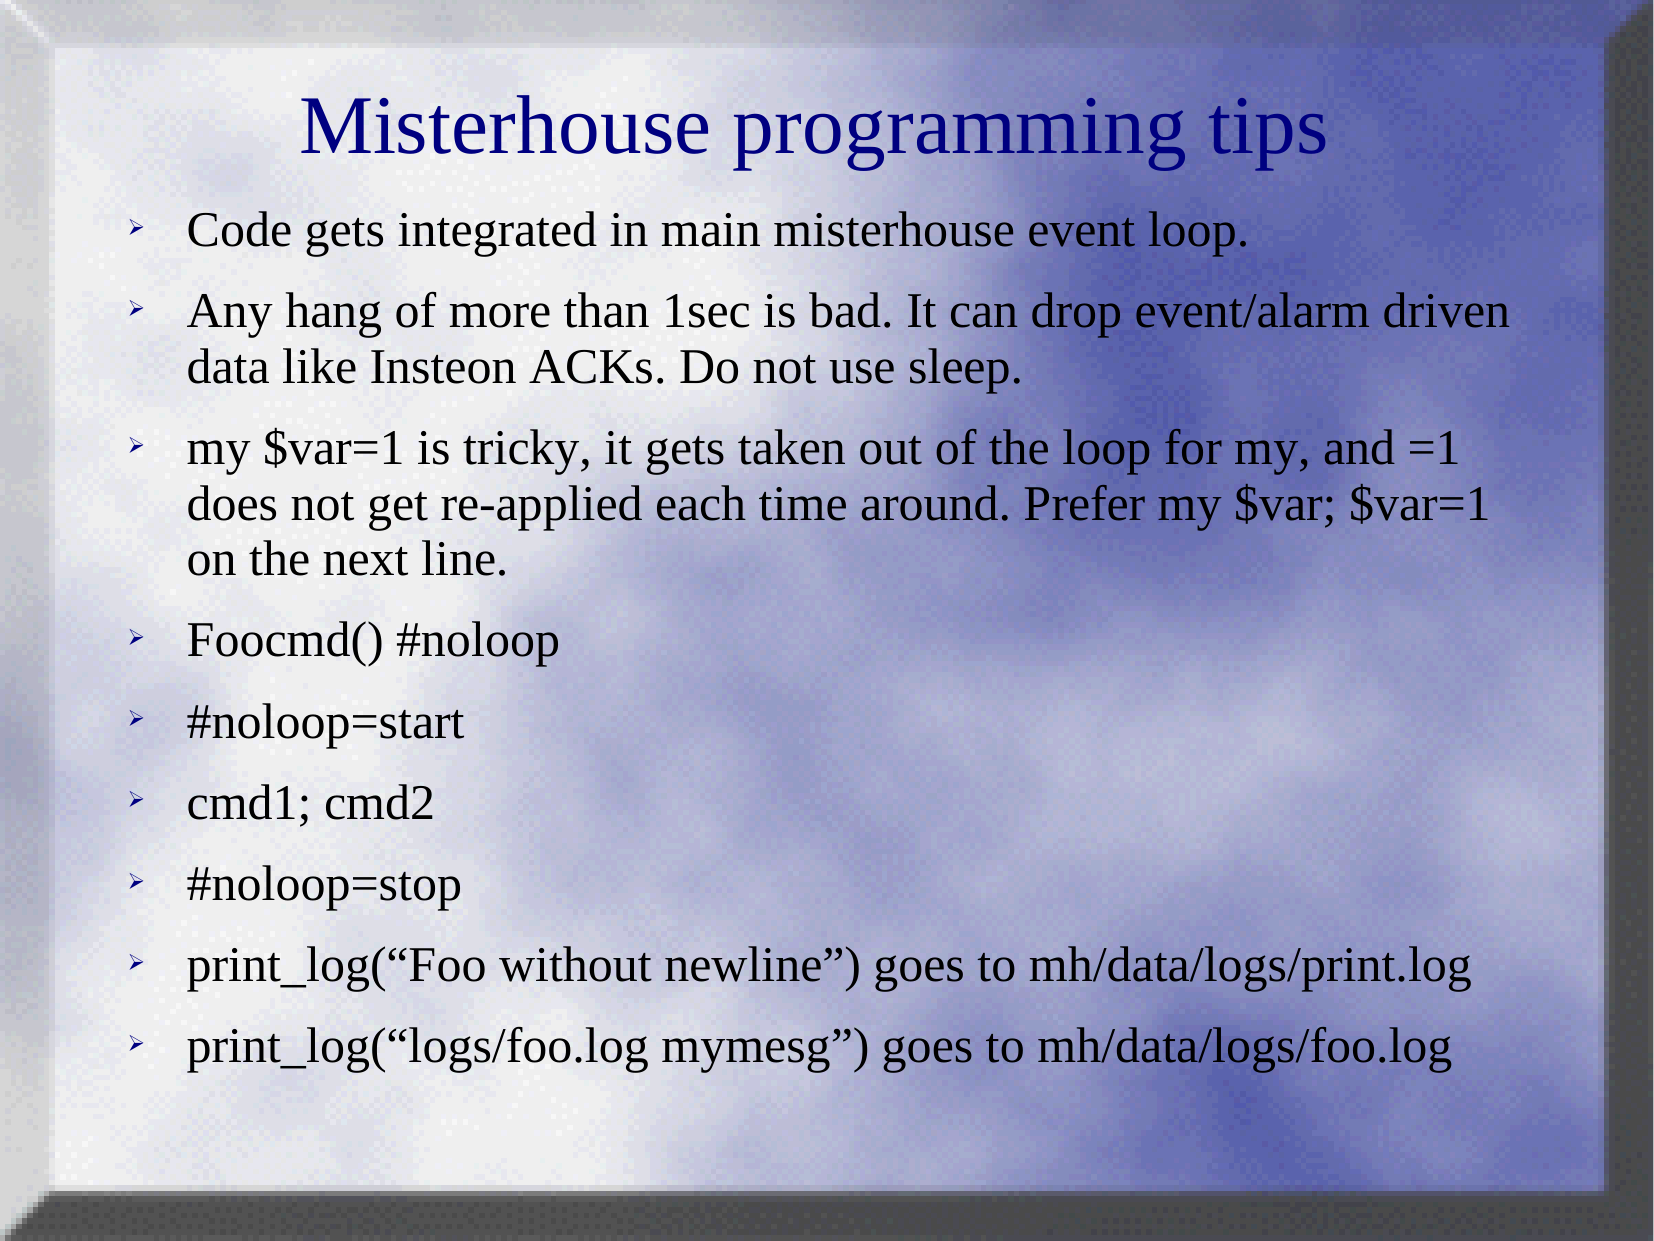

# Misterhouse programming tips
Code gets integrated in main misterhouse event loop.
Any hang of more than 1sec is bad. It can drop event/alarm driven data like Insteon ACKs. Do not use sleep.
my $var=1 is tricky, it gets taken out of the loop for my, and =1 does not get re-applied each time around. Prefer my $var; $var=1 on the next line.
Foocmd() #noloop
#noloop=start
cmd1; cmd2
#noloop=stop
print_log(“Foo without newline”) goes to mh/data/logs/print.log
print_log(“logs/foo.log mymesg”) goes to mh/data/logs/foo.log